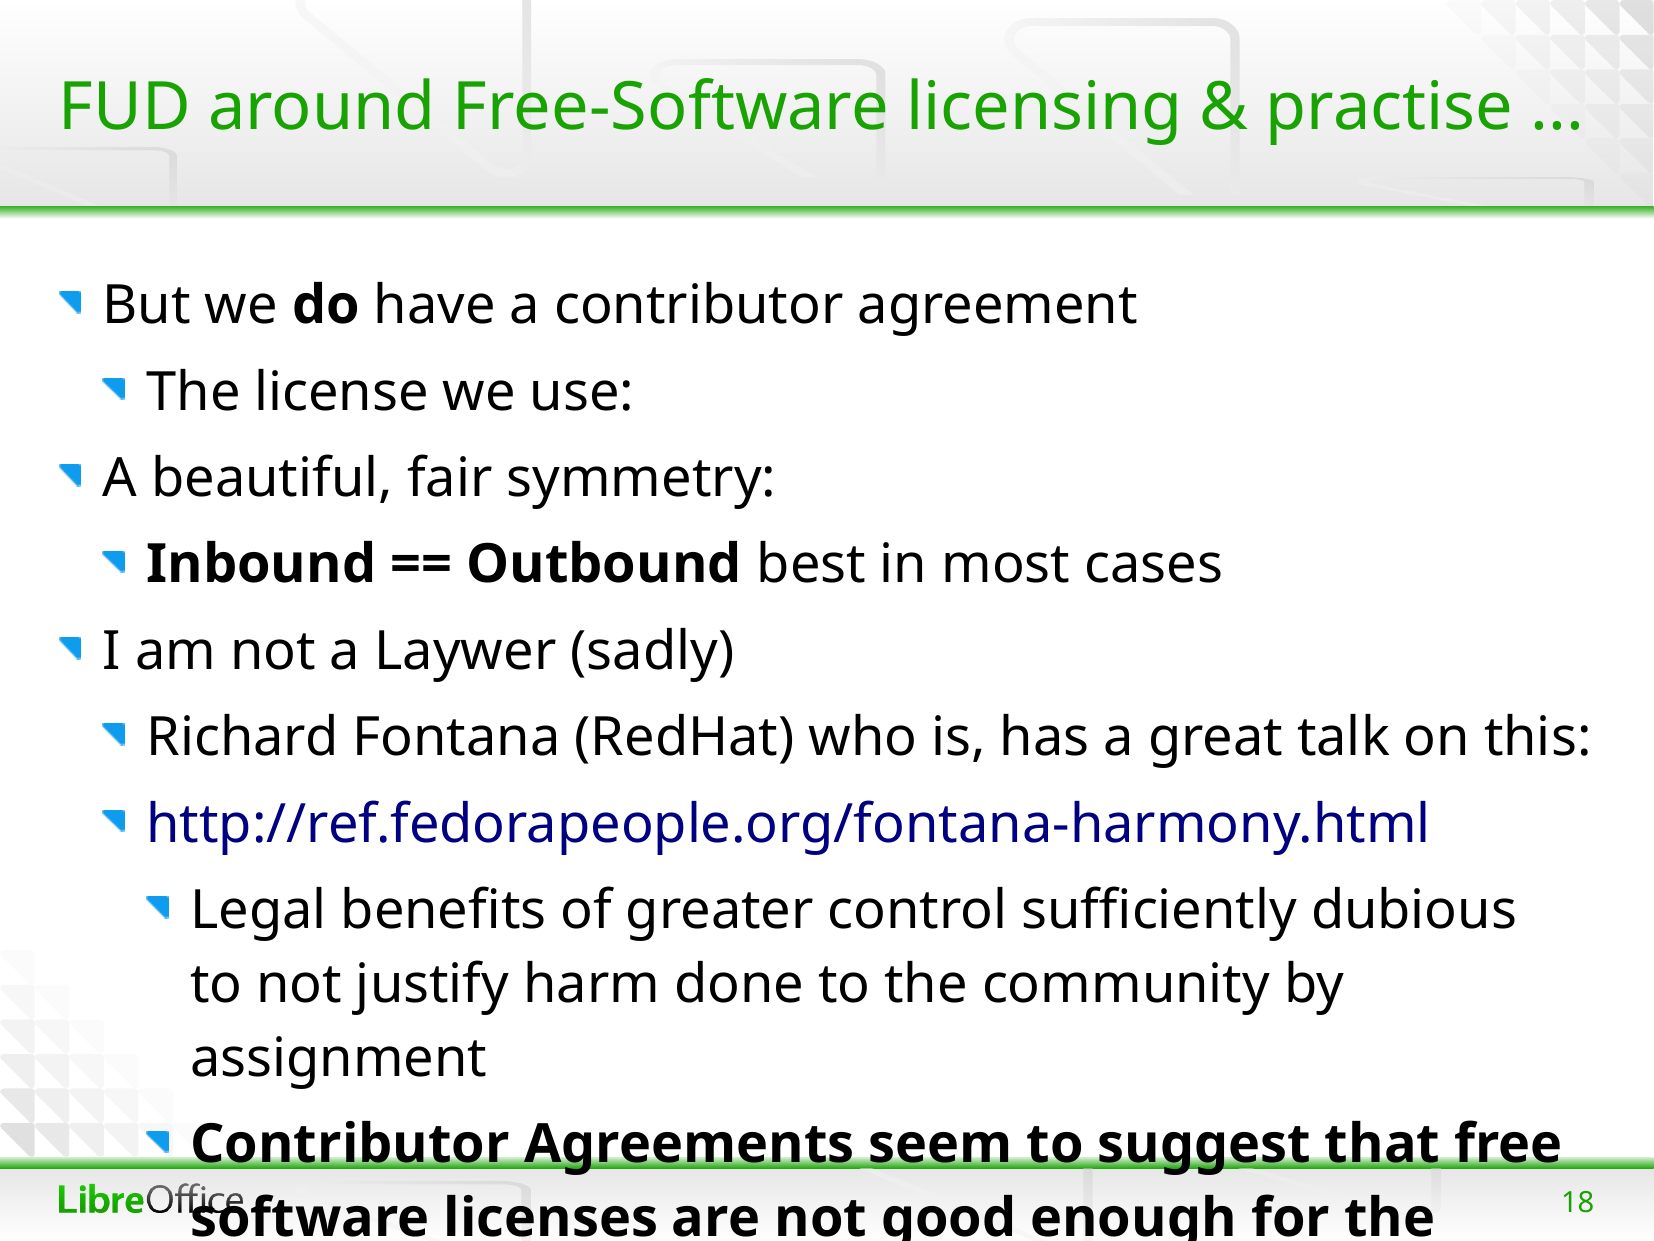

# FUD around Free-Software licensing & practise ...
But we do have a contributor agreement
The license we use:
A beautiful, fair symmetry:
Inbound == Outbound best in most cases
I am not a Laywer (sadly)
Richard Fontana (RedHat) who is, has a great talk on this:
http://ref.fedorapeople.org/fontana-harmony.html
Legal benefits of greater control sufficiently dubious
to not justify harm done to the community by assignment
Contributor Agreements seem to suggest that free software licenses are not good enough for the model.
Ethical concerns: (unequal bargaining power)
18